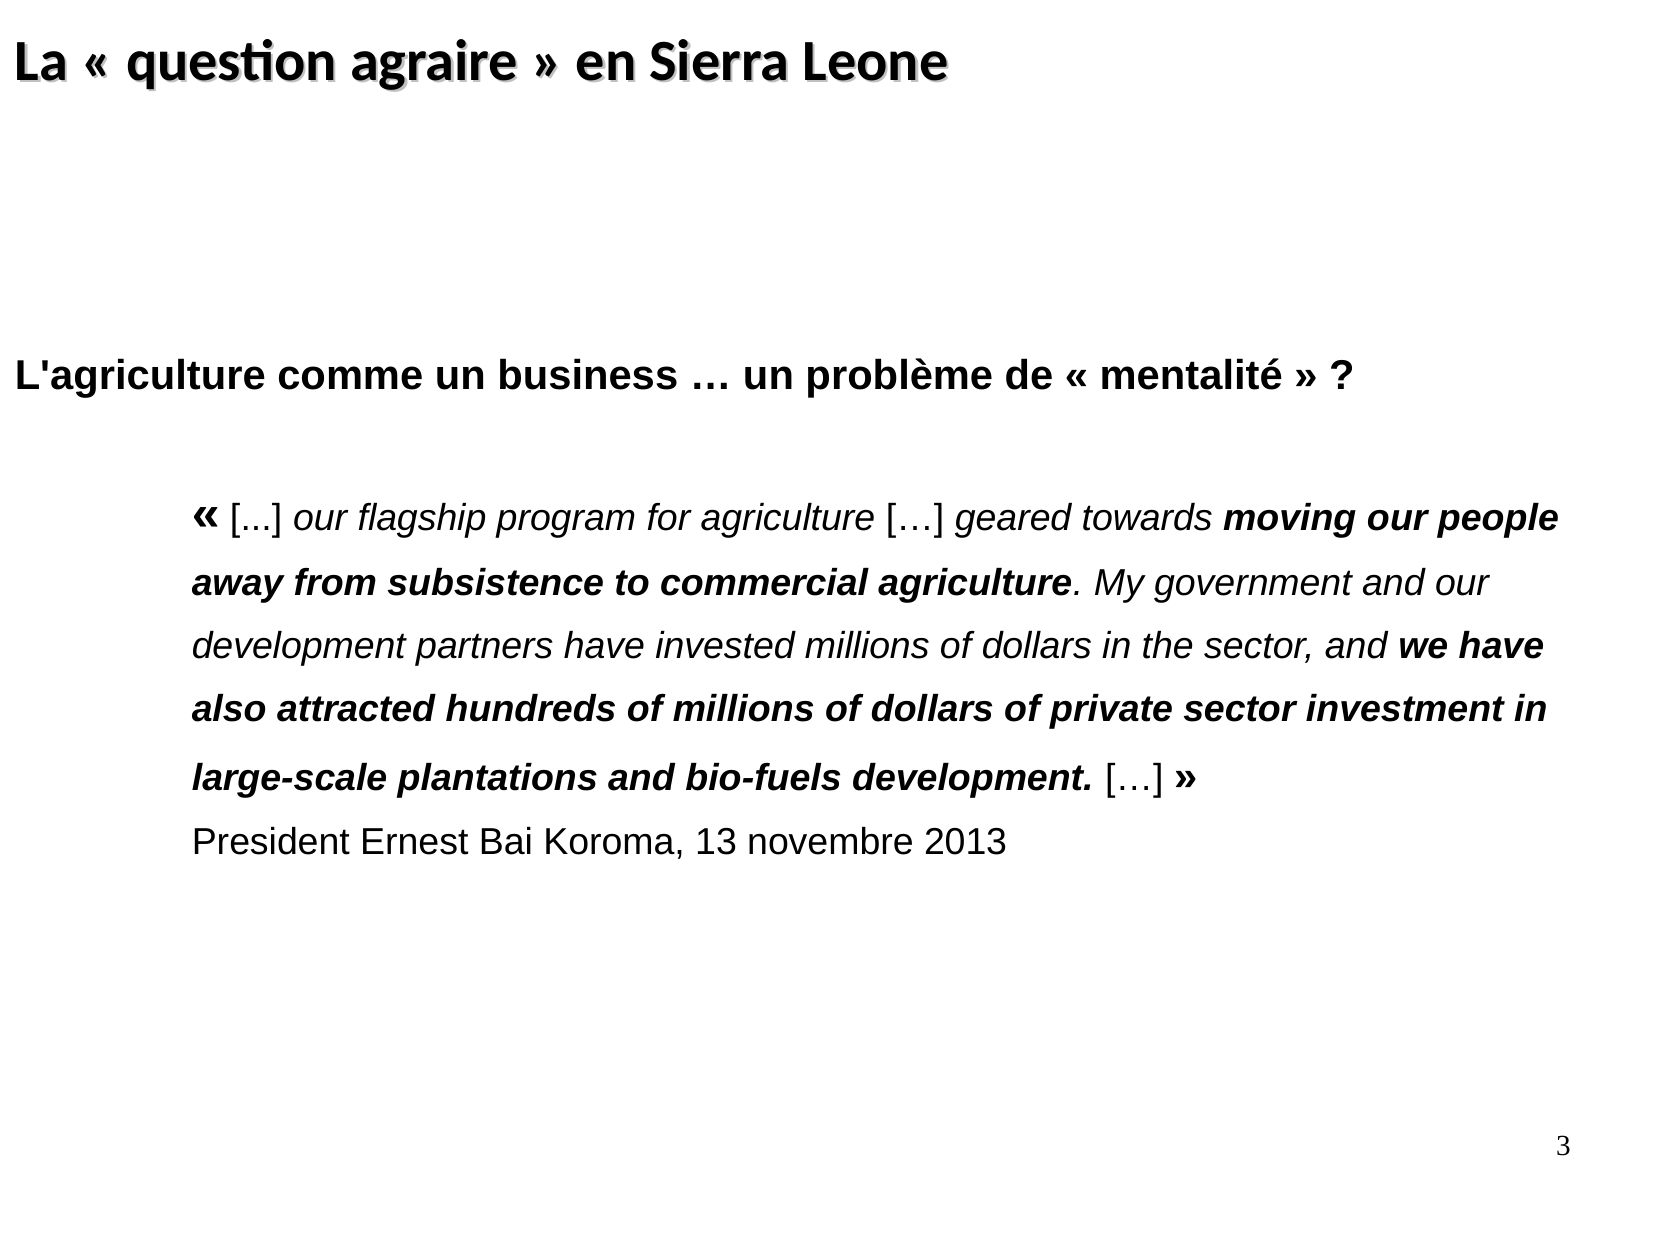

La « question agraire » en Sierra Leone
L'agriculture comme un business … un problème de « mentalité » ?
« [...] our flagship program for agriculture […] geared towards moving our people away from subsistence to commercial agriculture. My government and our development partners have invested millions of dollars in the sector, and we have also attracted hundreds of millions of dollars of private sector investment in large-scale plantations and bio-fuels development. […] »
President Ernest Bai Koroma, 13 novembre 2013
3